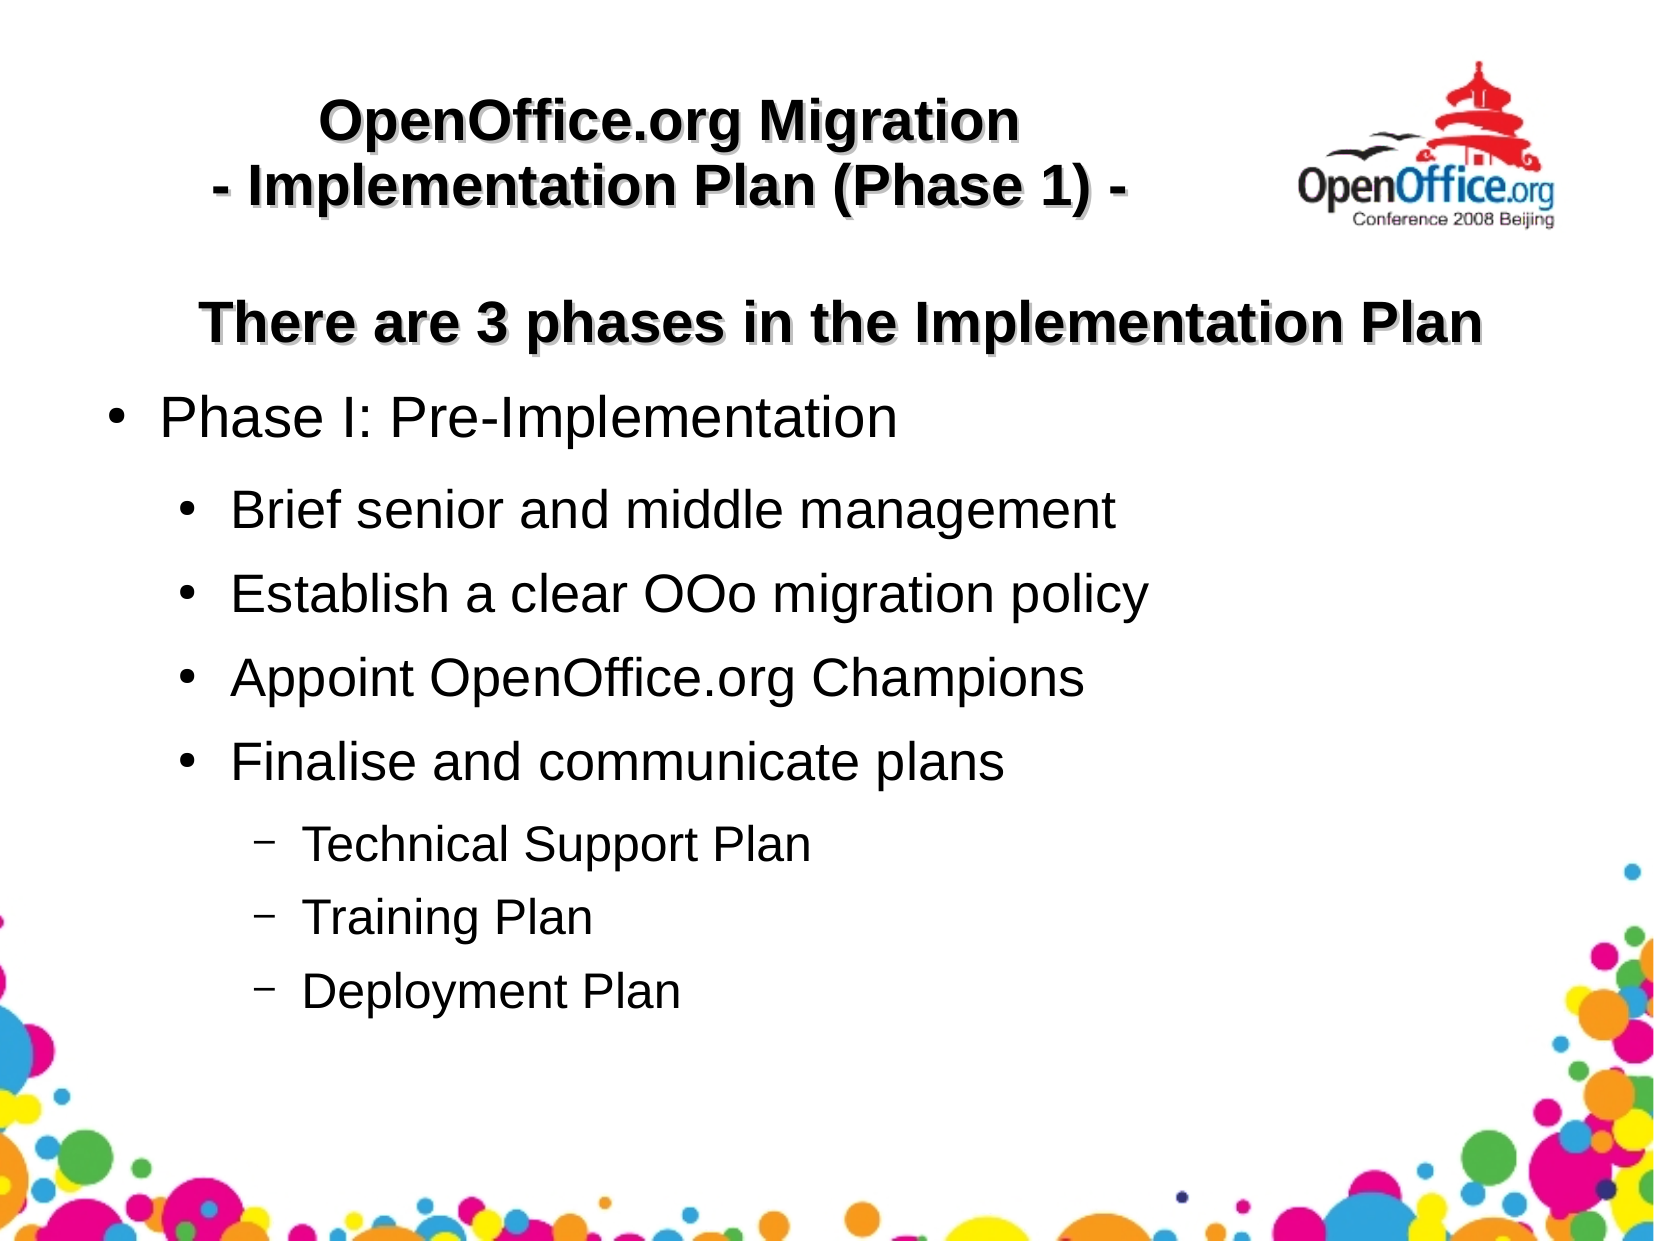

# OpenOffice.org Migration - Implementation Plan (Phase 1) -
There are 3 phases in the Implementation Plan
Phase I: Pre-Implementation
Brief senior and middle management
Establish a clear OOo migration policy
Appoint OpenOffice.org Champions
Finalise and communicate plans
Technical Support Plan
Training Plan
Deployment Plan